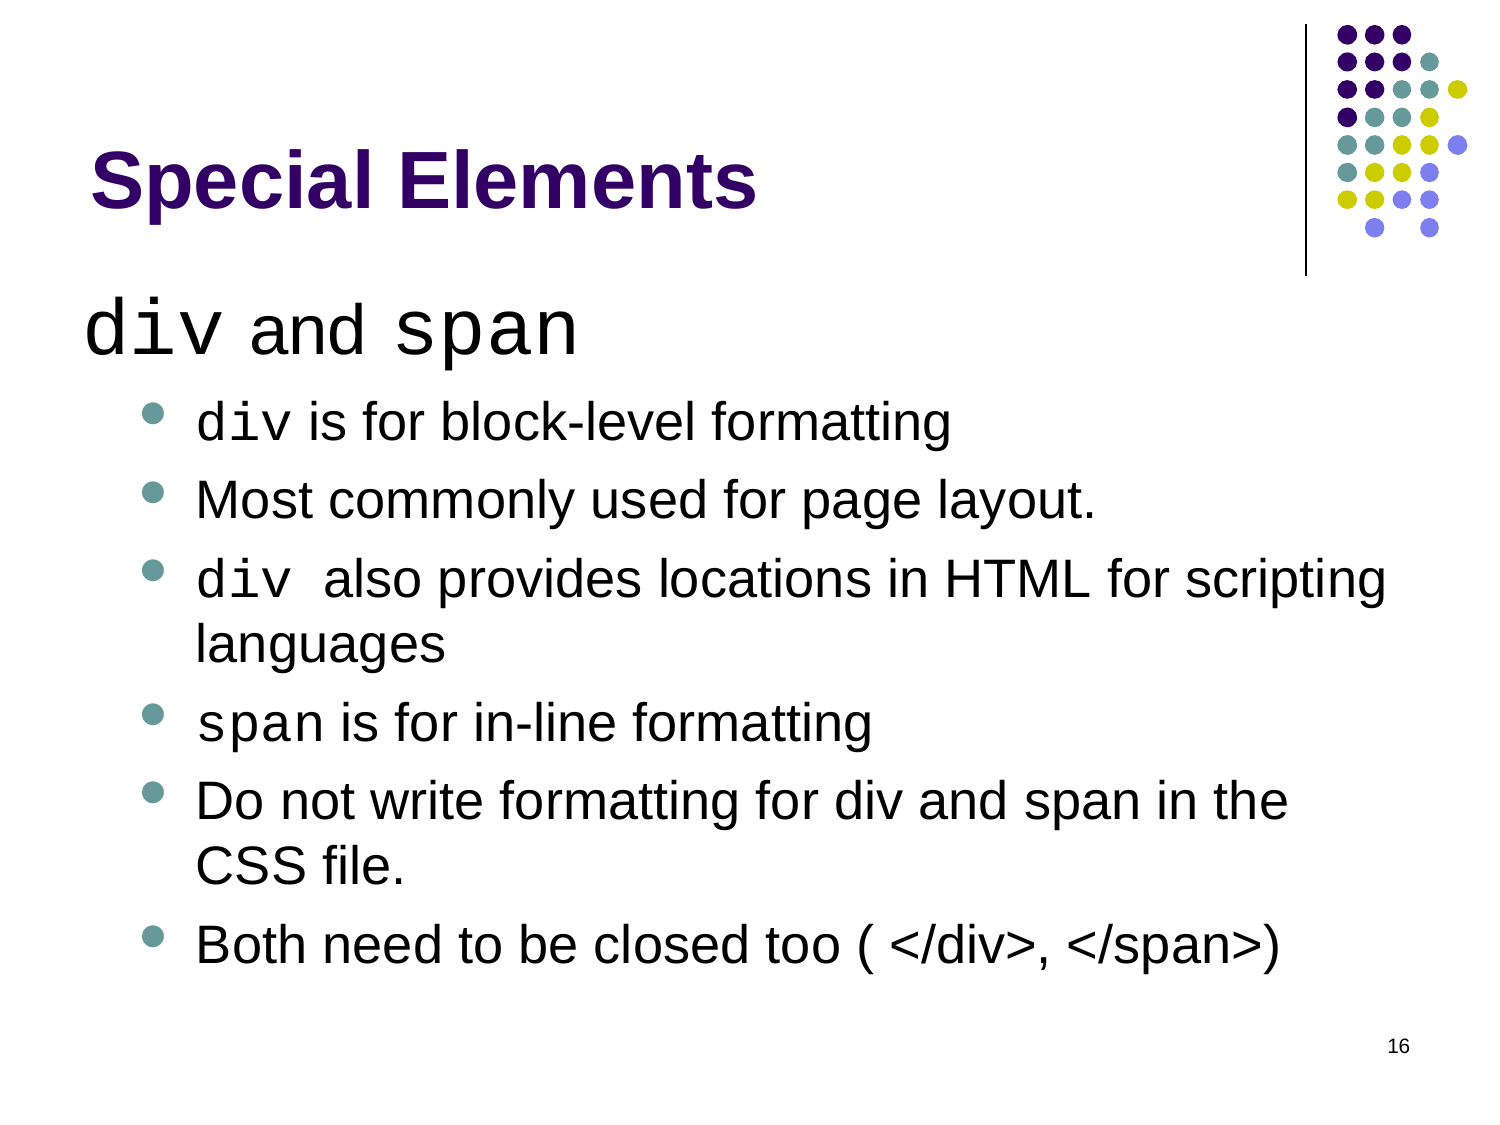

# Special Elements
div and span
div is for block-level formatting
Most commonly used for page layout.
div also provides locations in HTML for scripting languages
span is for in-line formatting
Do not write formatting for div and span in the CSS file.
Both need to be closed too ( </div>, </span>)